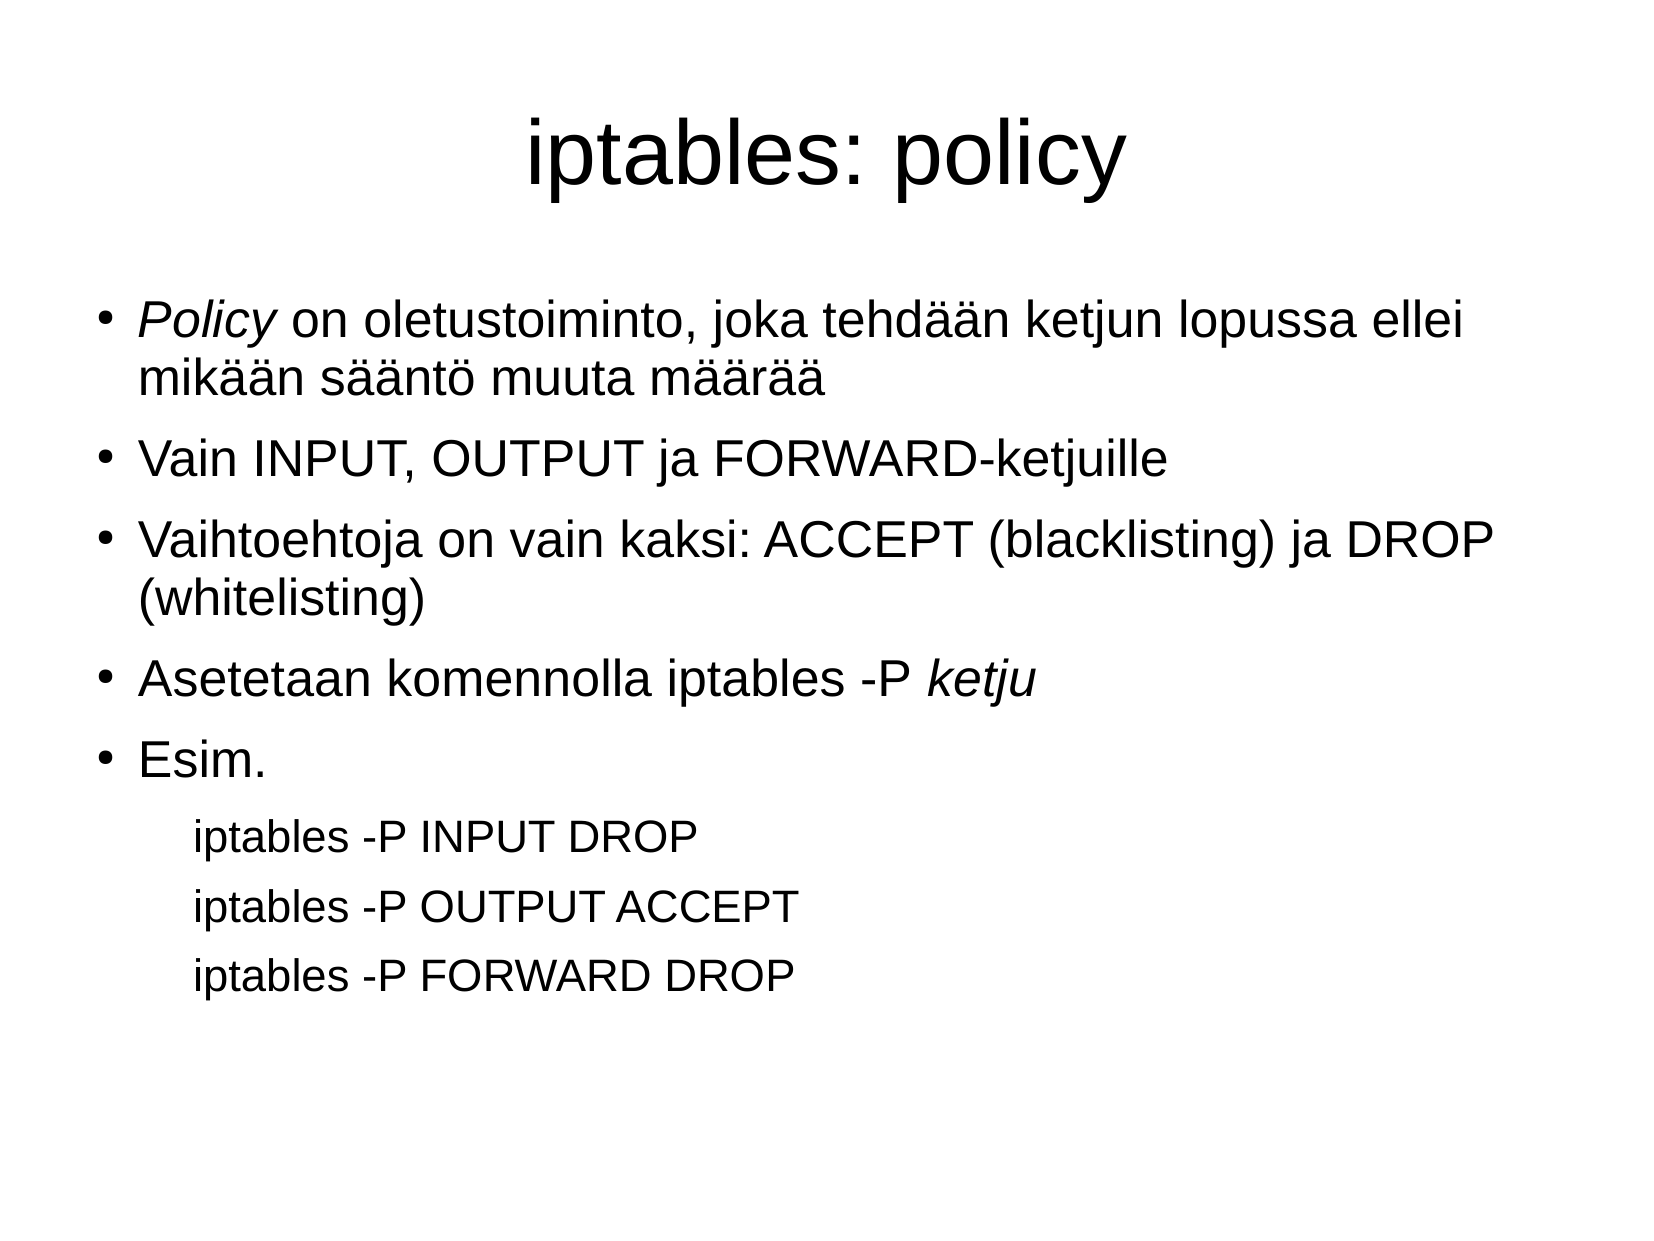

# iptables: policy
Policy on oletustoiminto, joka tehdään ketjun lopussa ellei mikään sääntö muuta määrää
Vain INPUT, OUTPUT ja FORWARD-ketjuille
Vaihtoehtoja on vain kaksi: ACCEPT (blacklisting) ja DROP (whitelisting)
Asetetaan komennolla iptables -P ketju
Esim.
iptables -P INPUT DROP
iptables -P OUTPUT ACCEPT
iptables -P FORWARD DROP